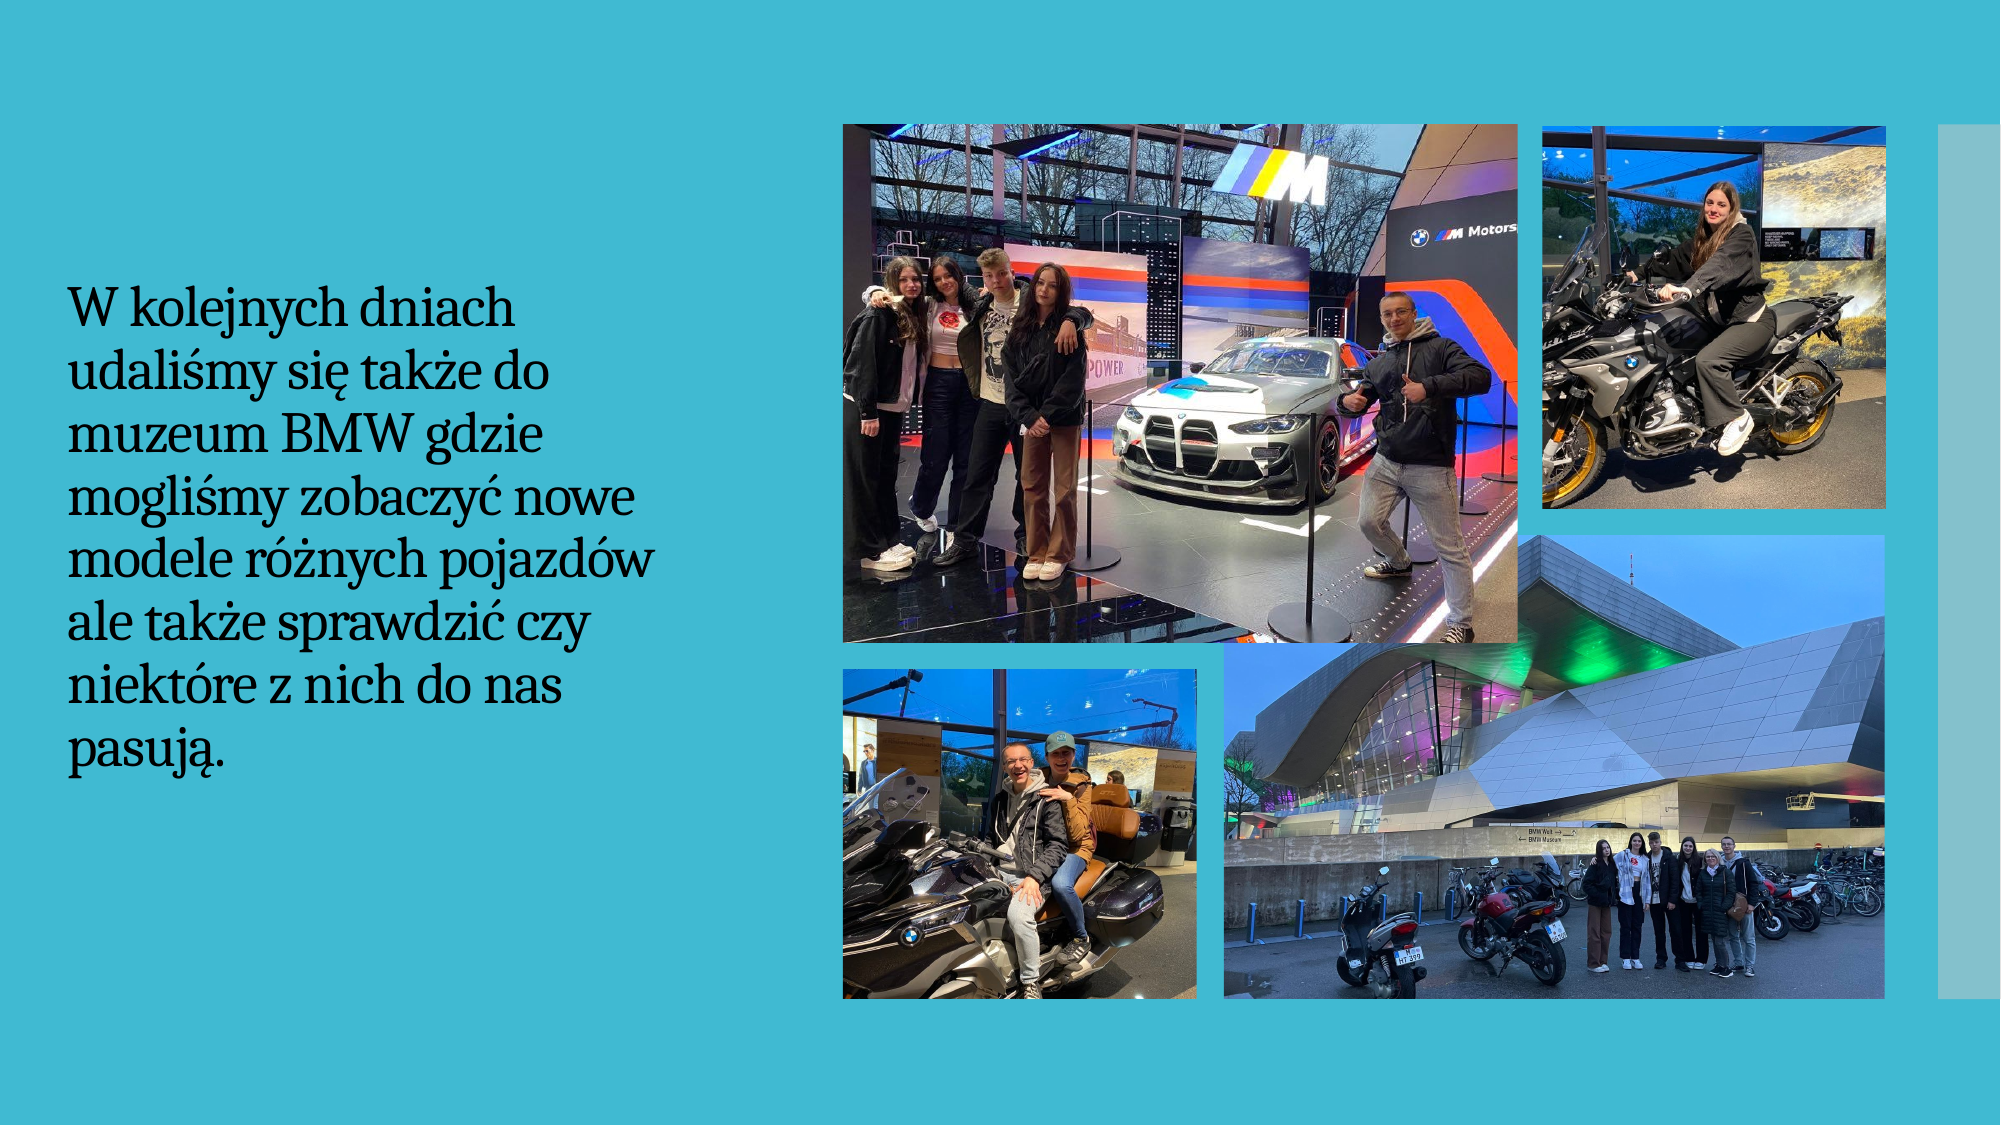

# W kolejnych dniach udaliśmy się także do muzeum BMW gdzie mogliśmy zobaczyć nowe modele różnych pojazdów ale także sprawdzić czy niektóre z nich do nas pasują.